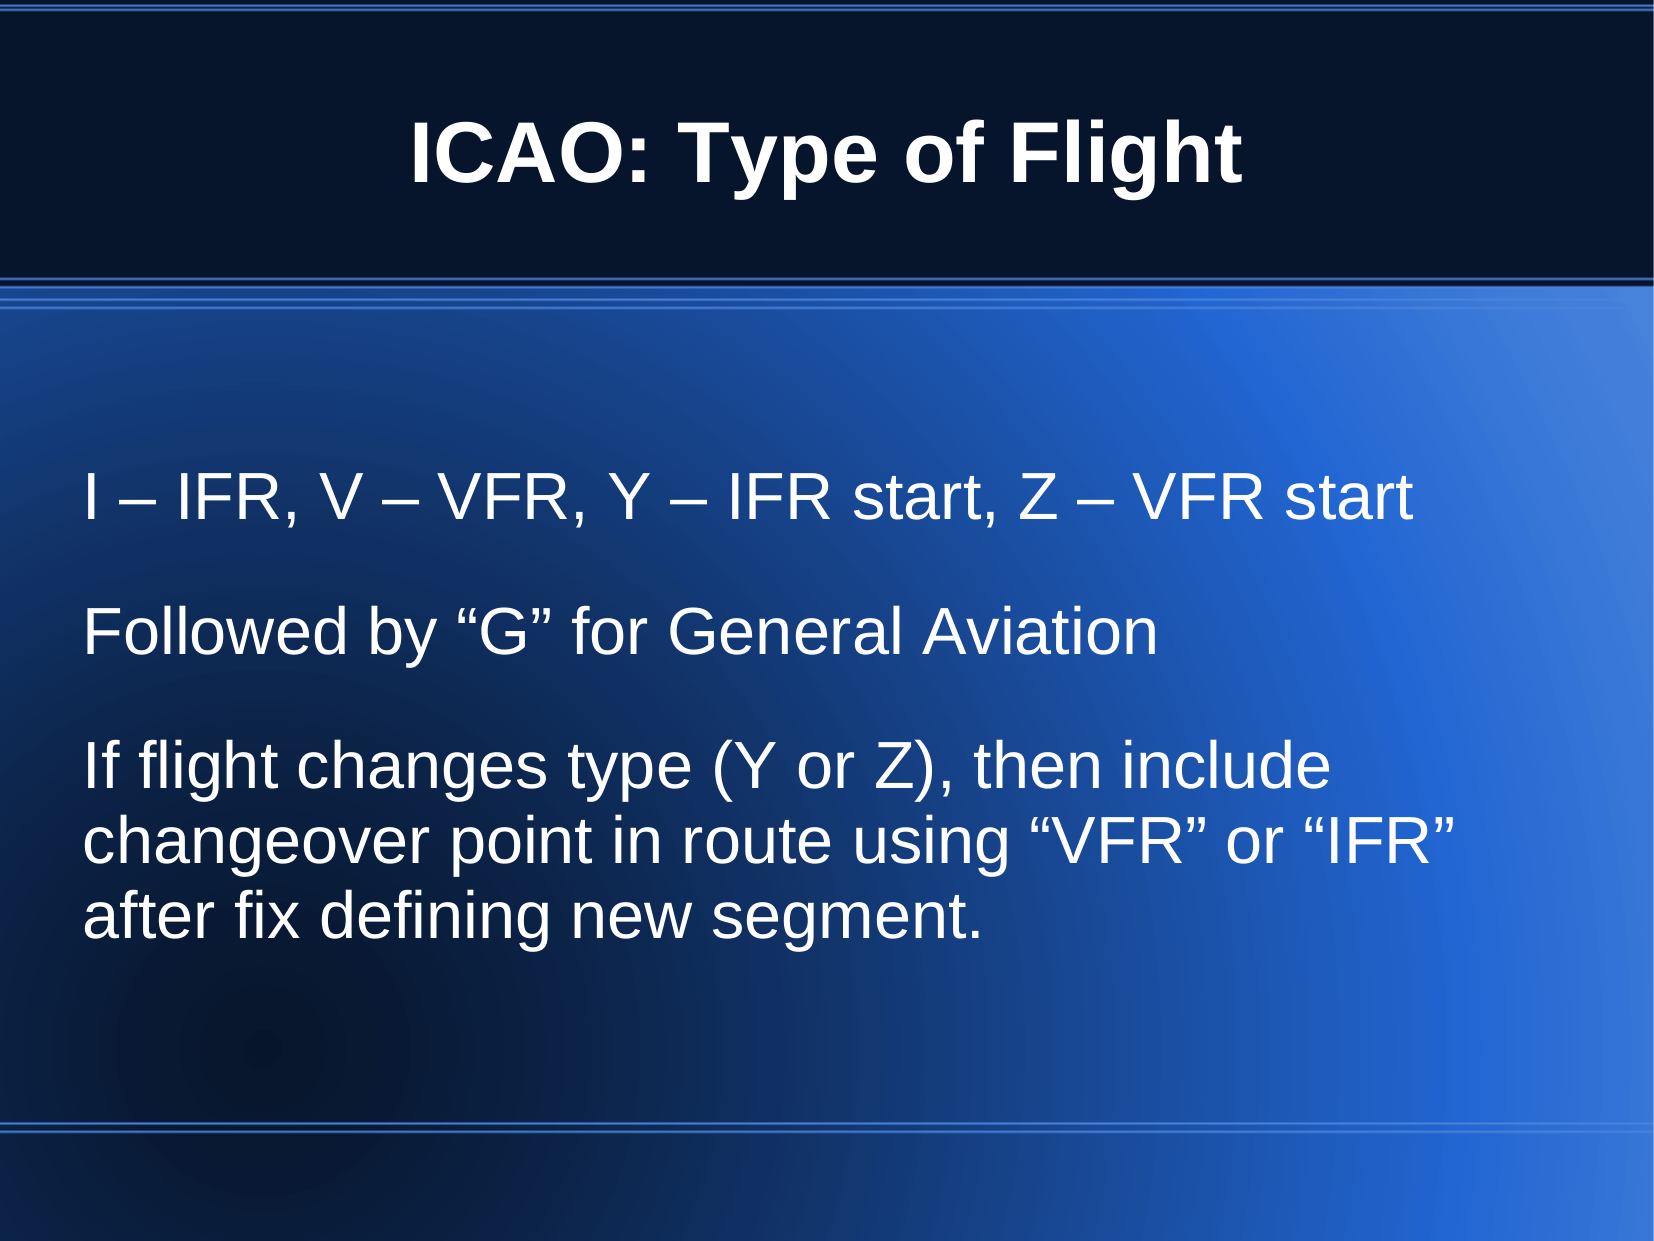

# ICAO: Type of Flight
I – IFR, V – VFR, Y – IFR start, Z – VFR start
Followed by “G” for General Aviation
If flight changes type (Y or Z), then include changeover point in route using “VFR” or “IFR” after fix defining new segment.